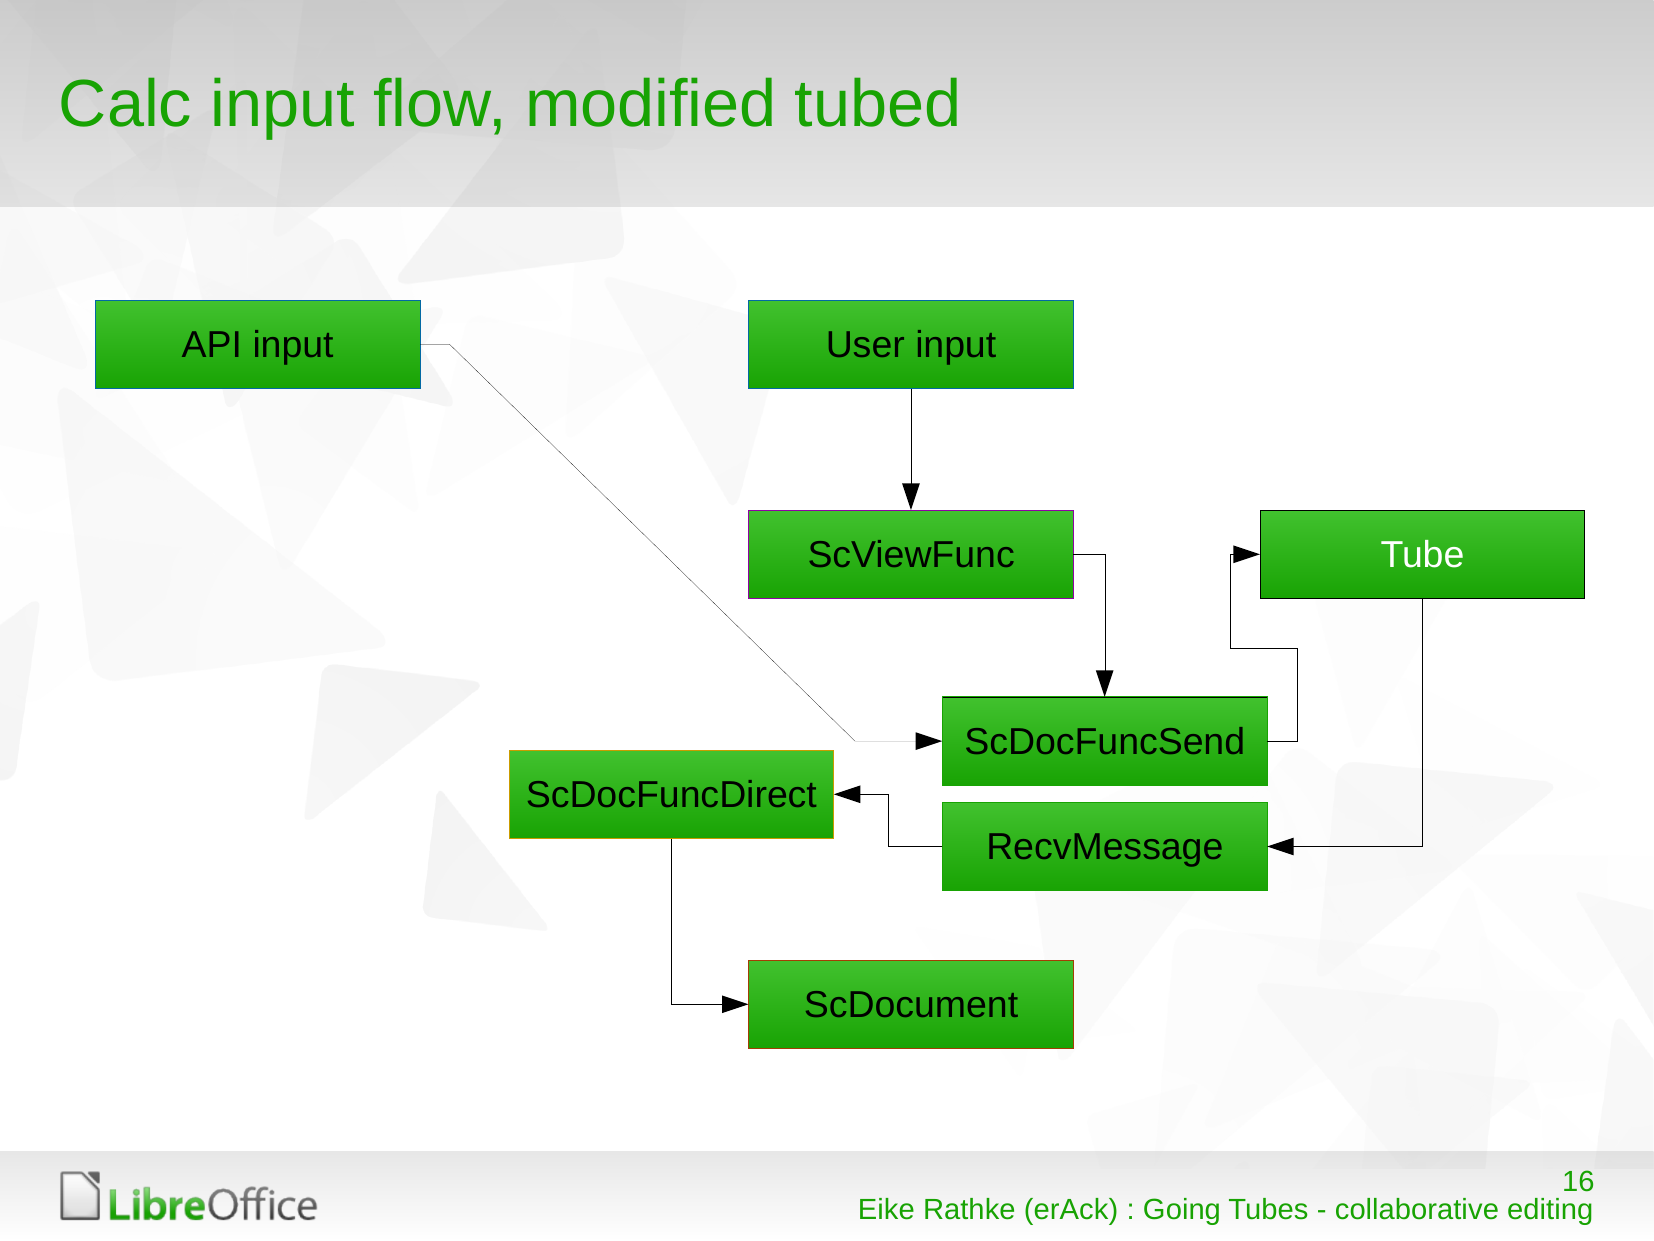

# Calc input flow, modified tubed
API input
User input
ScViewFunc
Tube
ScDocFuncSend
ScDocFuncDirect
RecvMessage
ScDocument
16
Eike Rathke (erAck) : Going Tubes - collaborative editing